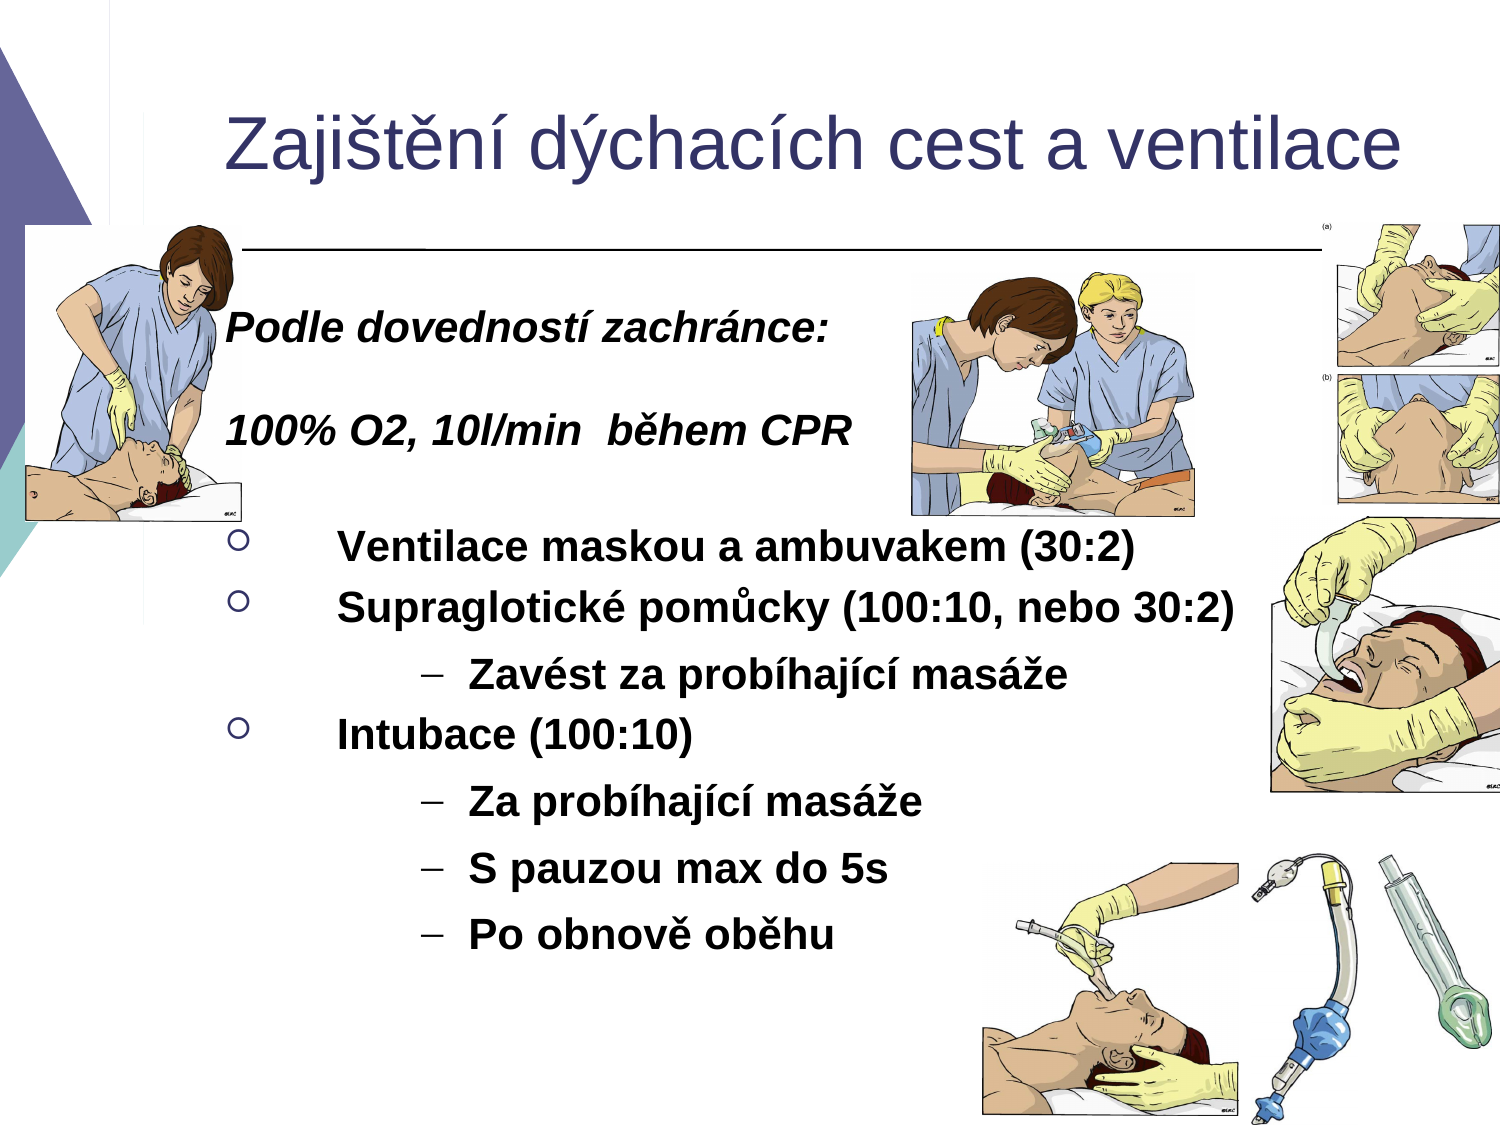

# Zajištění dýchacích cest a ventilace
Podle dovedností zachránce:
100% O2, 10l/min během CPR
Ventilace maskou a ambuvakem (30:2)
Supraglotické pomůcky (100:10, nebo 30:2)
Zavést za probíhající masáže
Intubace (100:10)
Za probíhající masáže
S pauzou max do 5s
Po obnově oběhu